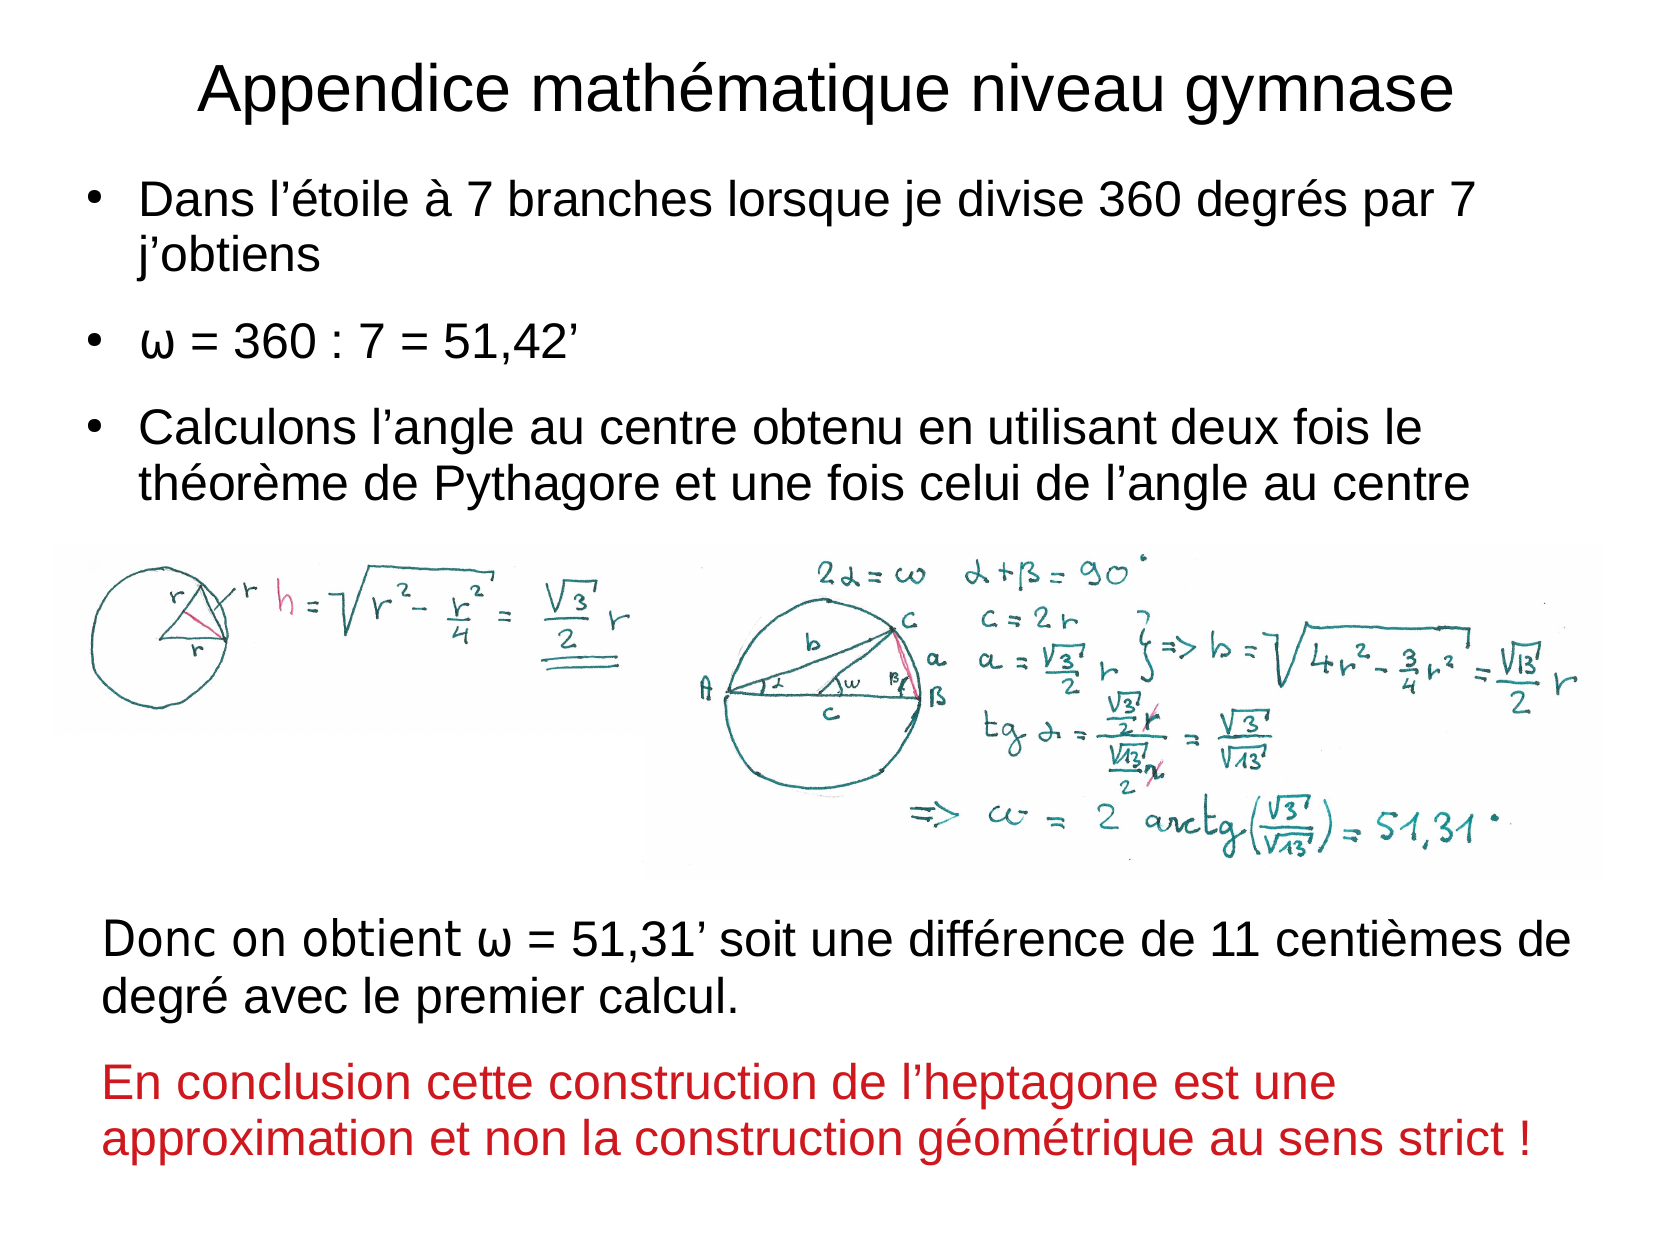

# Appendice mathématique niveau gymnase
Dans l’étoile à 7 branches lorsque je divise 360 degrés par 7 j’obtiens
ω = 360 : 7 = 51,42’
Calculons l’angle au centre obtenu en utilisant deux fois le théorème de Pythagore et une fois celui de l’angle au centre
Donc on obtient ω = 51,31’ soit une différence de 11 centièmes de degré avec le premier calcul.
En conclusion cette construction de l’heptagone est une approximation et non la construction géométrique au sens strict !